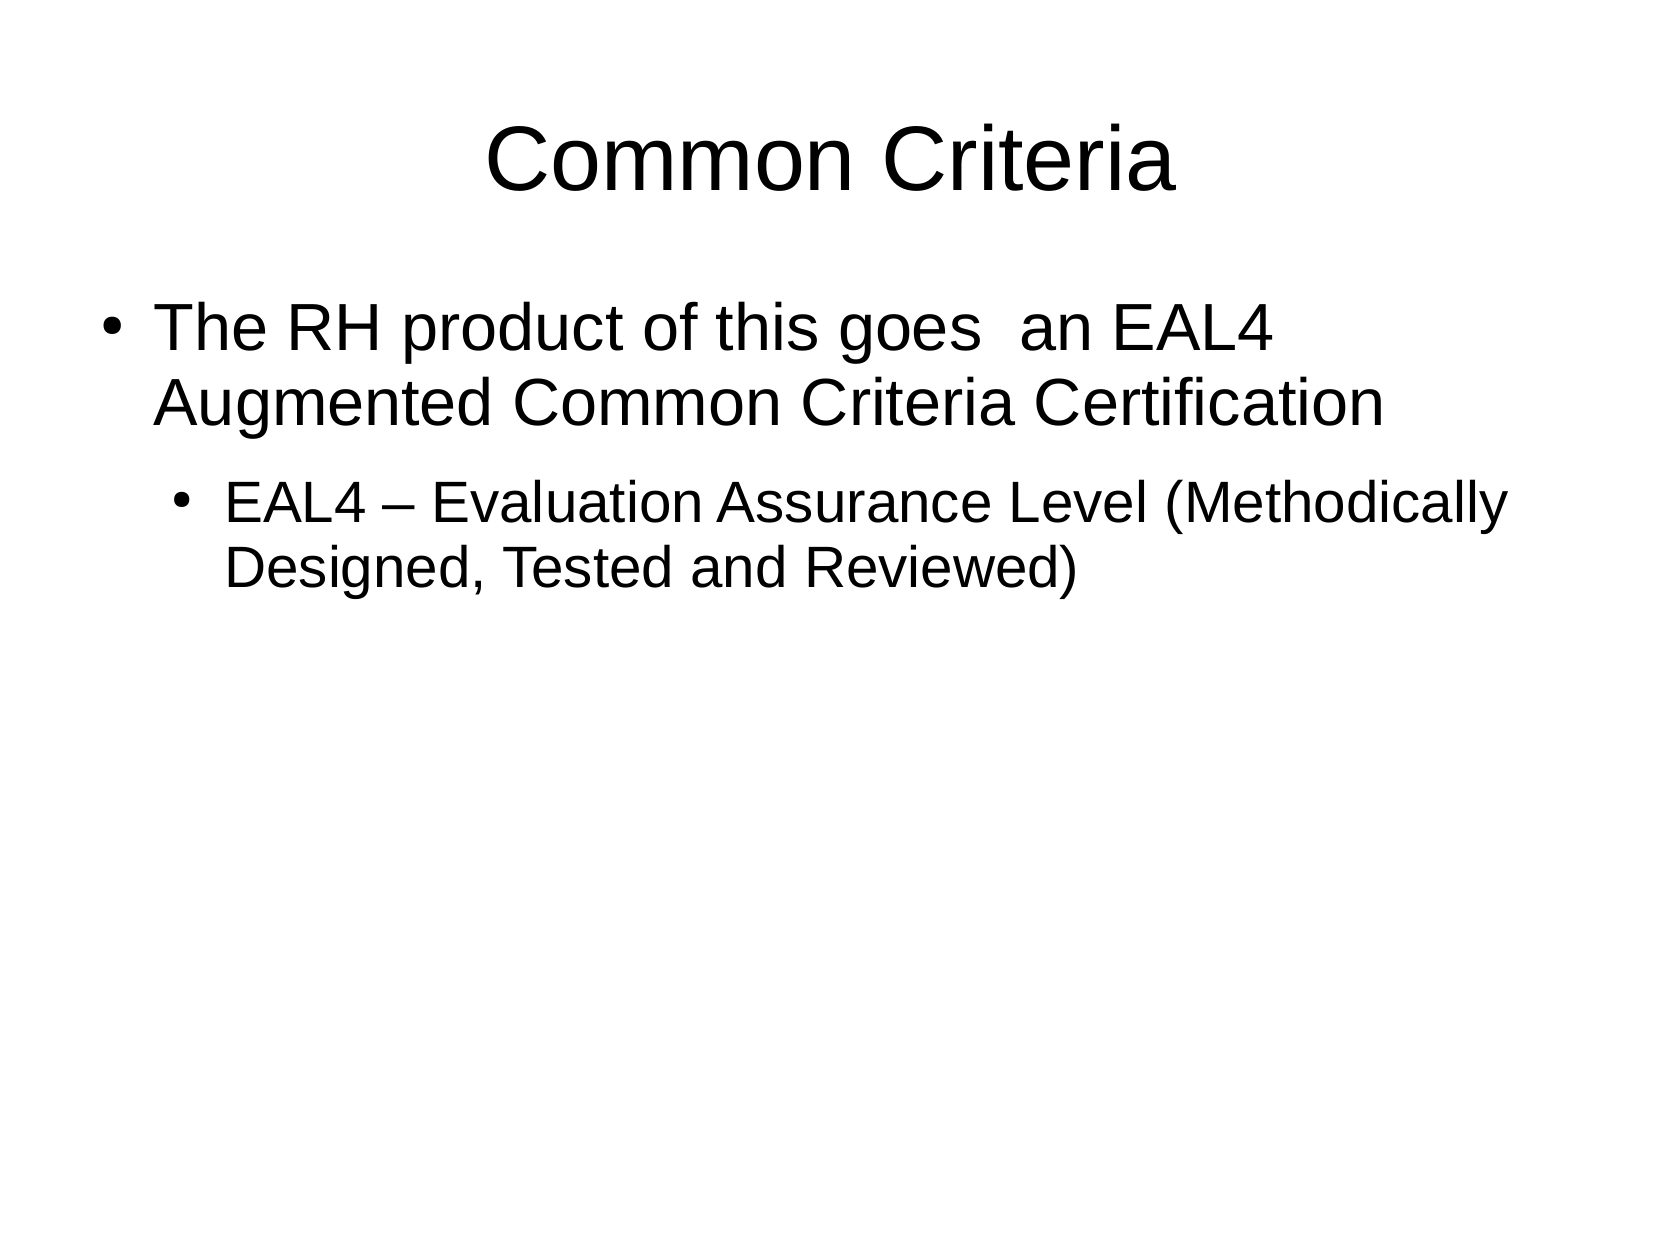

# Common Criteria
The RH product of this goes an EAL4 Augmented Common Criteria Certification
EAL4 – Evaluation Assurance Level (Methodically Designed, Tested and Reviewed)